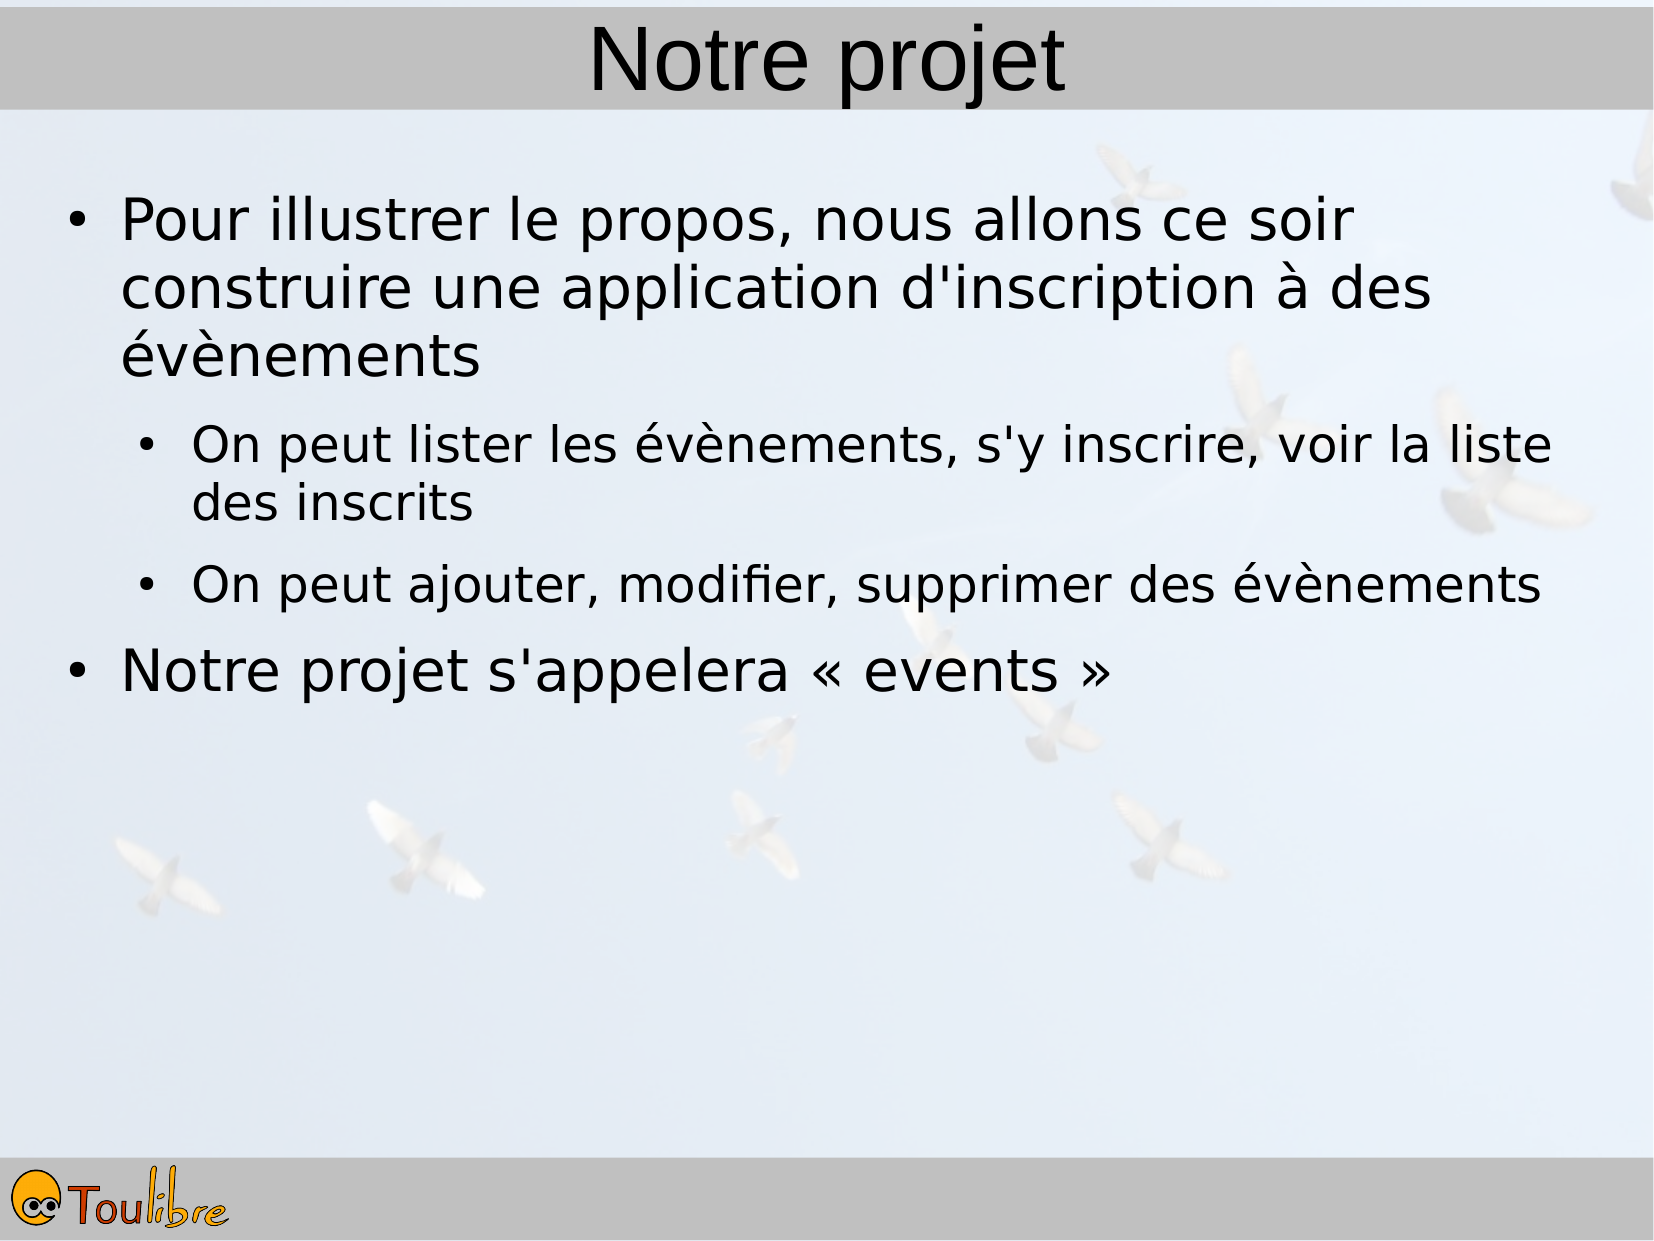

# Notre projet
Pour illustrer le propos, nous allons ce soir construire une application d'inscription à des évènements
On peut lister les évènements, s'y inscrire, voir la liste des inscrits
On peut ajouter, modifier, supprimer des évènements
Notre projet s'appelera « events »